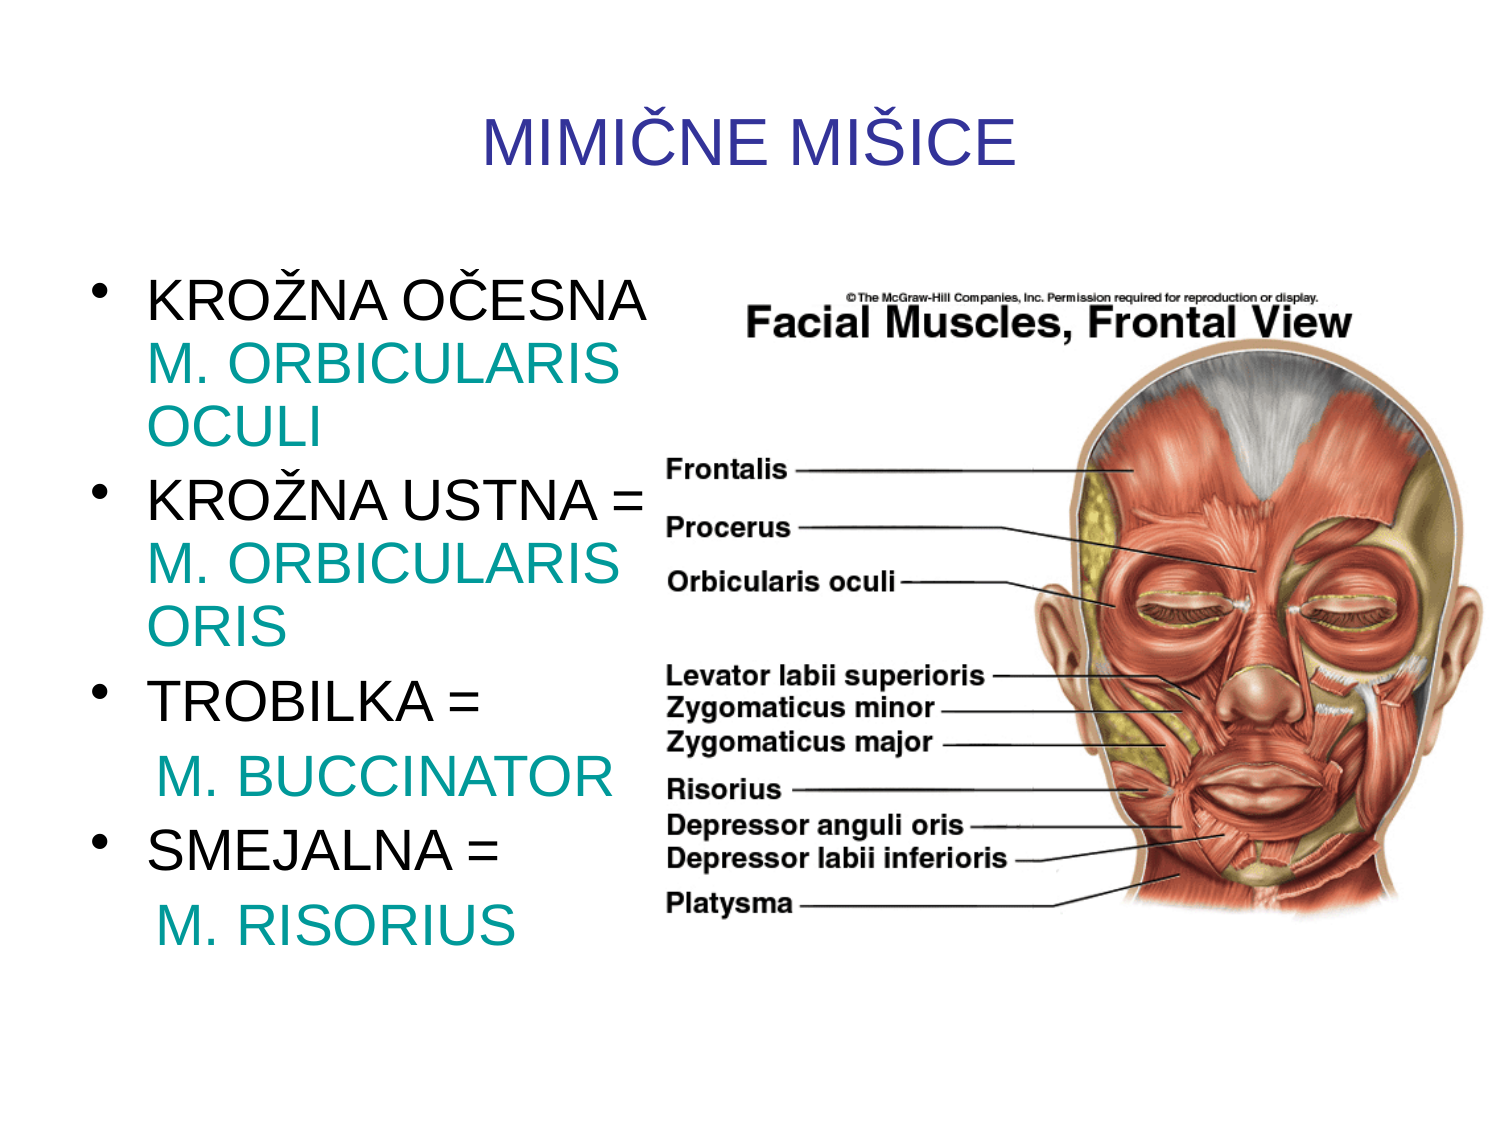

# MIMIČNE MIŠICE
KROŽNA OČESNA = M. ORBICULARIS OCULI
KROŽNA USTNA = M. ORBICULARIS ORIS
TROBILKA =
 M. BUCCINATOR
SMEJALNA =
 M. RISORIUS